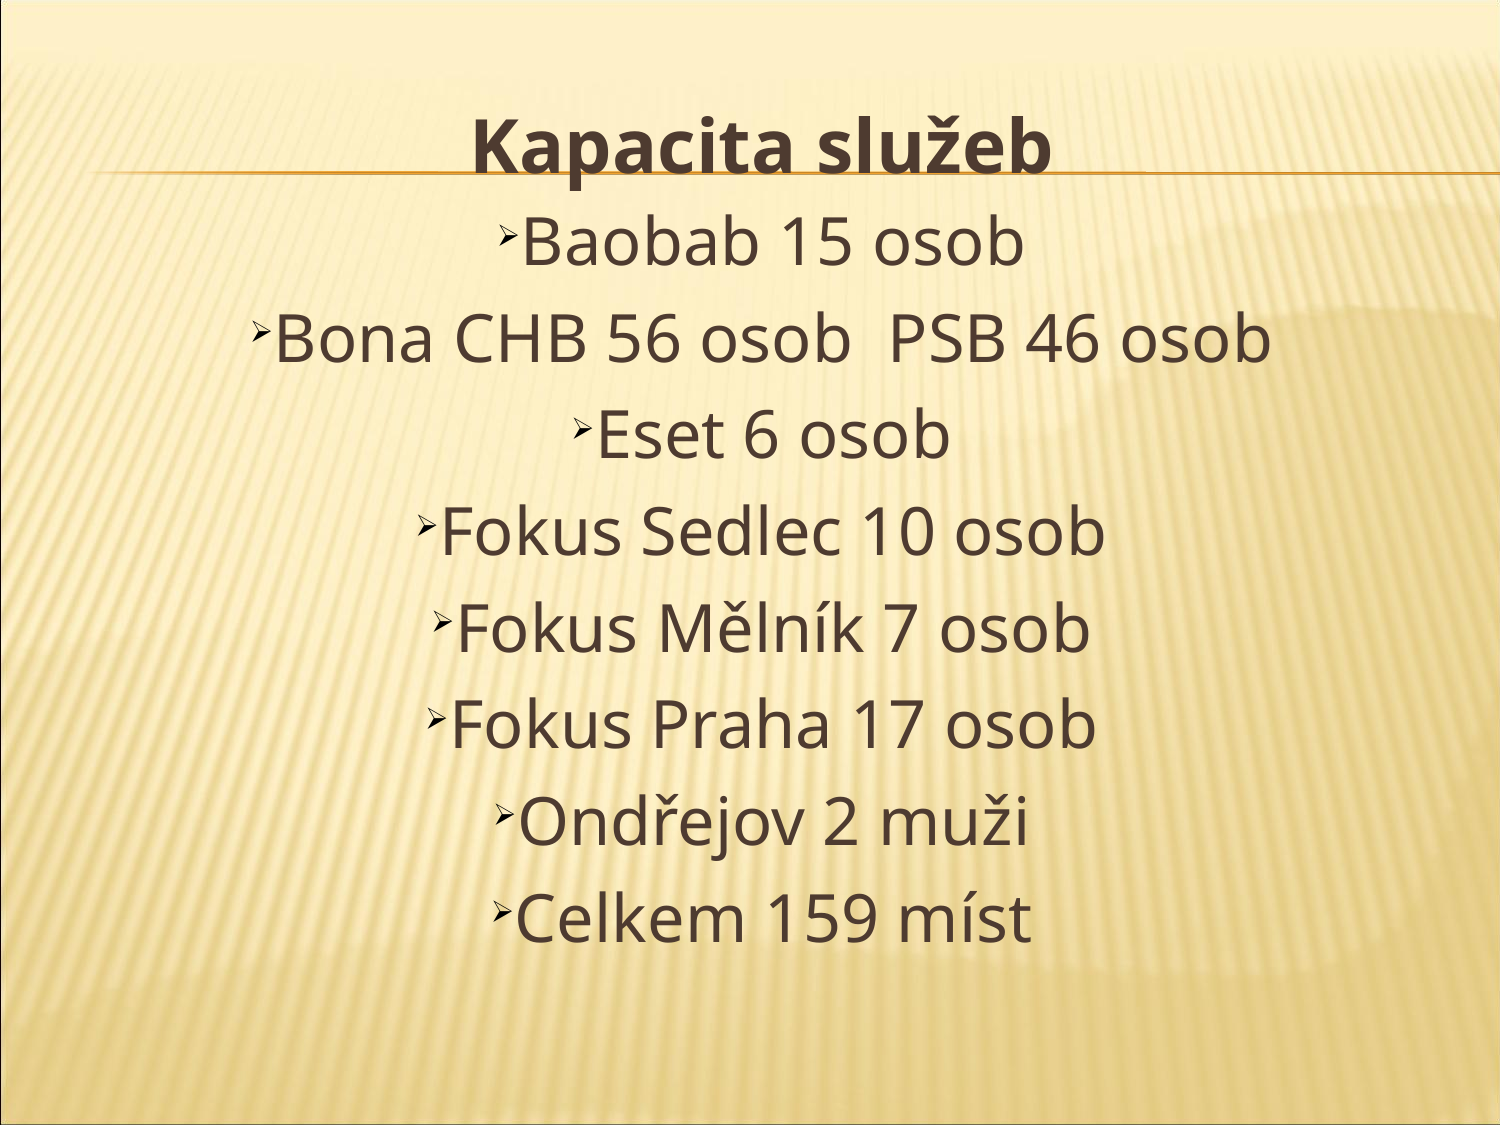

# Kapacita služeb
Baobab 15 osob
Bona CHB 56 osob PSB 46 osob
Eset 6 osob
Fokus Sedlec 10 osob
Fokus Mělník 7 osob
Fokus Praha 17 osob
Ondřejov 2 muži
Celkem 159 míst